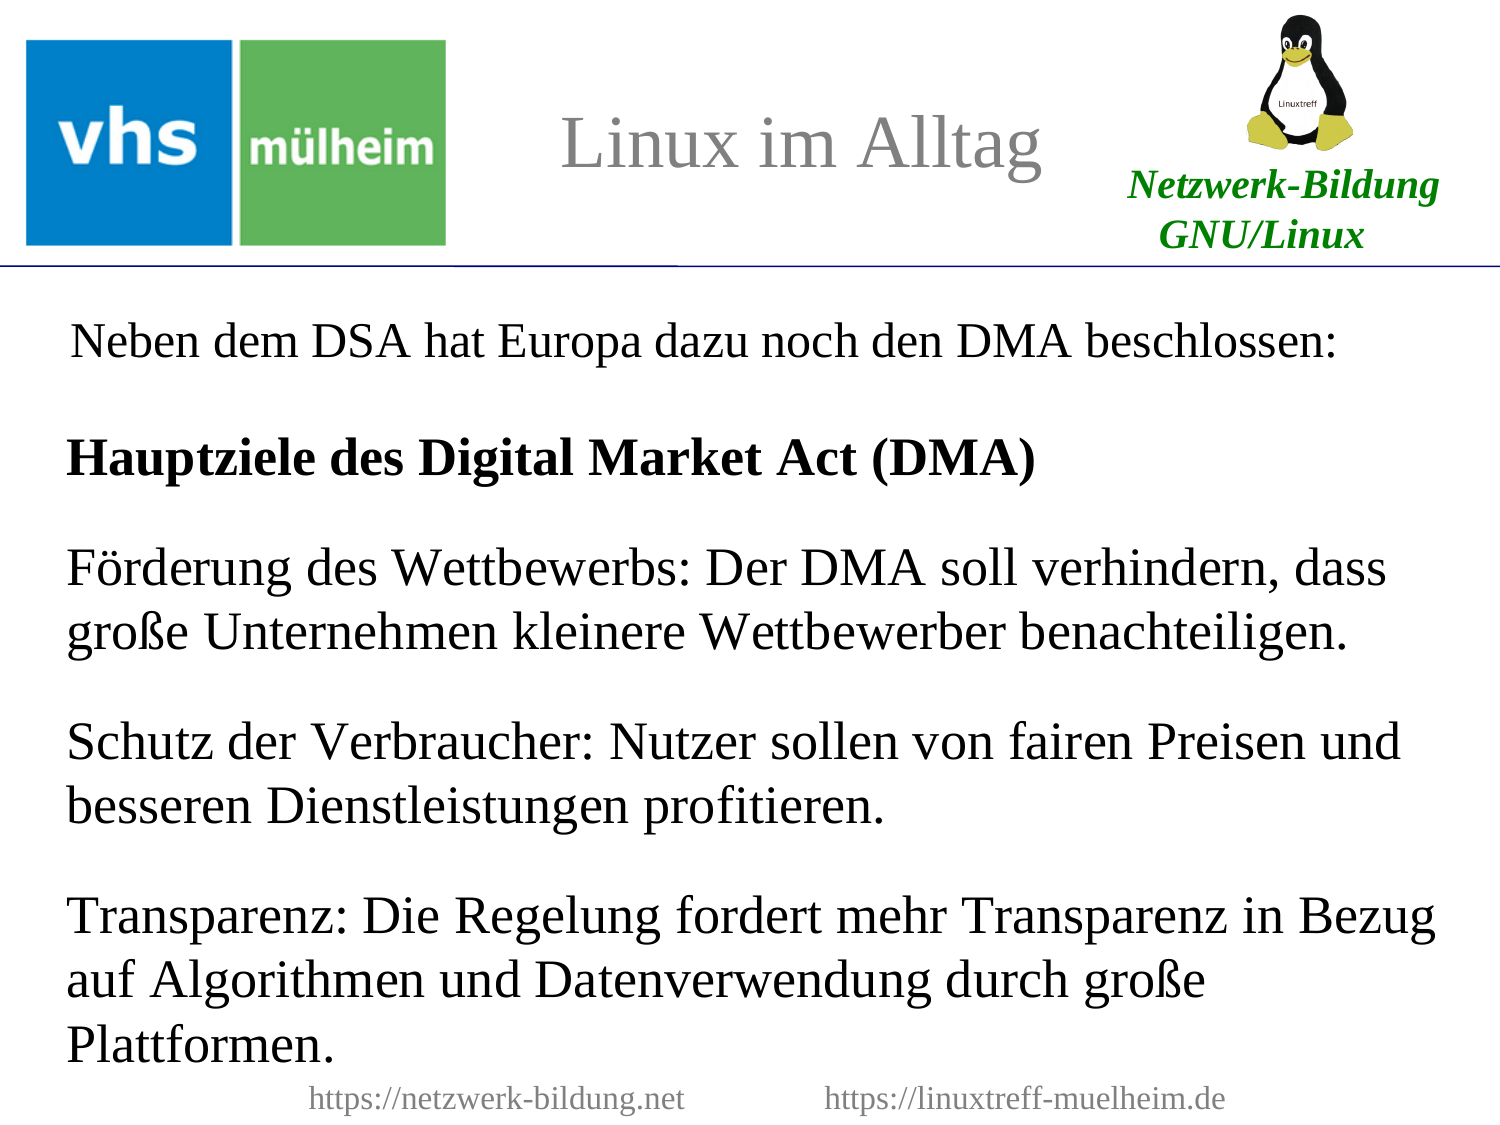

Linux im Alltag
Netzwerk-Bildung
 GNU/Linux
Neben dem DSA hat Europa dazu noch den DMA beschlossen:
Hauptziele des Digital Market Act (DMA)
Förderung des Wettbewerbs: Der DMA soll verhindern, dass große Unternehmen kleinere Wettbewerber benachteiligen.
Schutz der Verbraucher: Nutzer sollen von fairen Preisen und besseren Dienstleistungen profitieren.
Transparenz: Die Regelung fordert mehr Transparenz in Bezug auf Algorithmen und Datenverwendung durch große Plattformen.
https://netzwerk-bildung.net		https://linuxtreff-muelheim.de